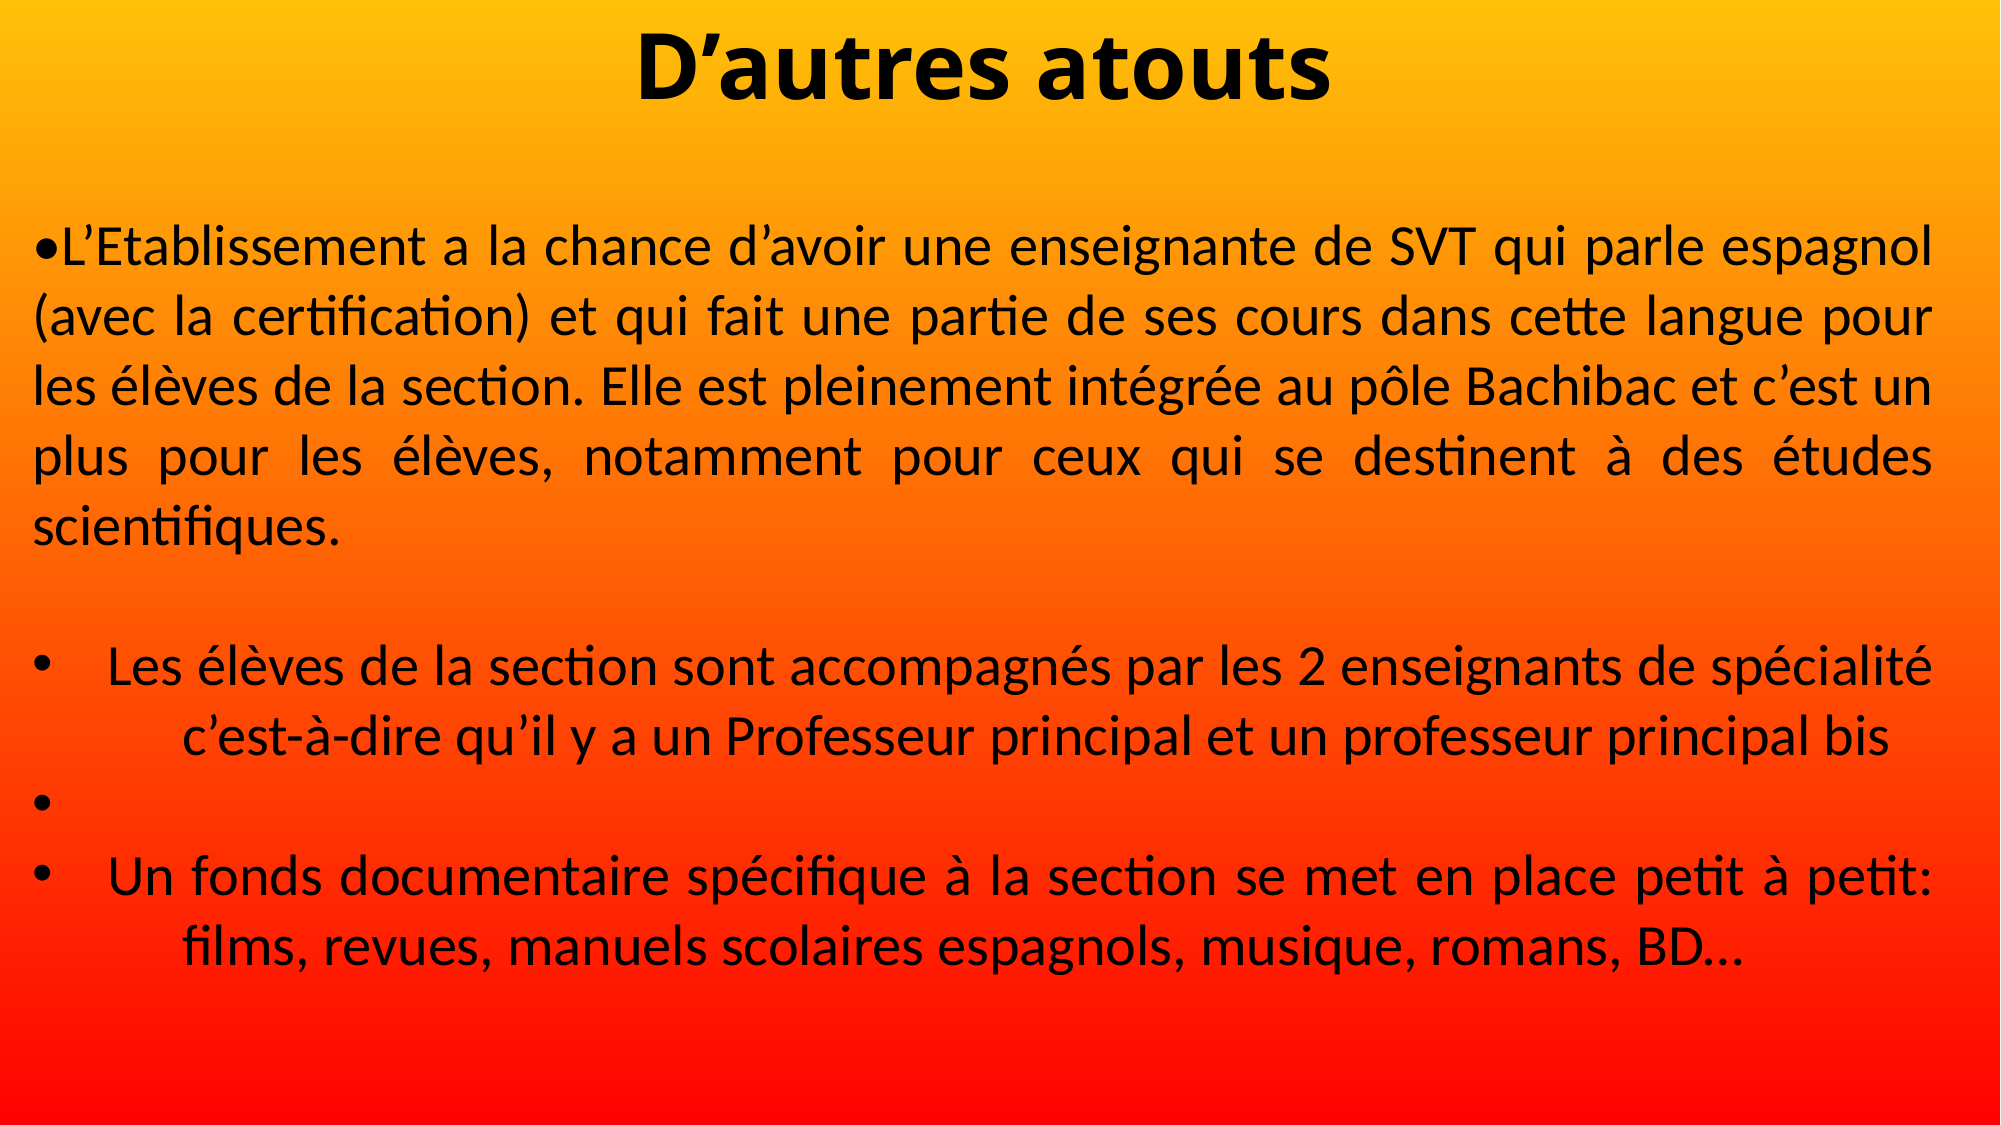

D’autres atouts
•L’Etablissement a la chance d’avoir une enseignante de SVT qui parle espagnol (avec la certification) et qui fait une partie de ses cours dans cette langue pour les élèves de la section. Elle est pleinement intégrée au pôle Bachibac et c’est un plus pour les élèves, notamment pour ceux qui se destinent à des études scientifiques.
Les élèves de la section sont accompagnés par les 2 enseignants de spécialité c’est-à-dire qu’il y a un Professeur principal et un professeur principal bis
Un fonds documentaire spécifique à la section se met en place petit à petit: films, revues, manuels scolaires espagnols, musique, romans, BD…